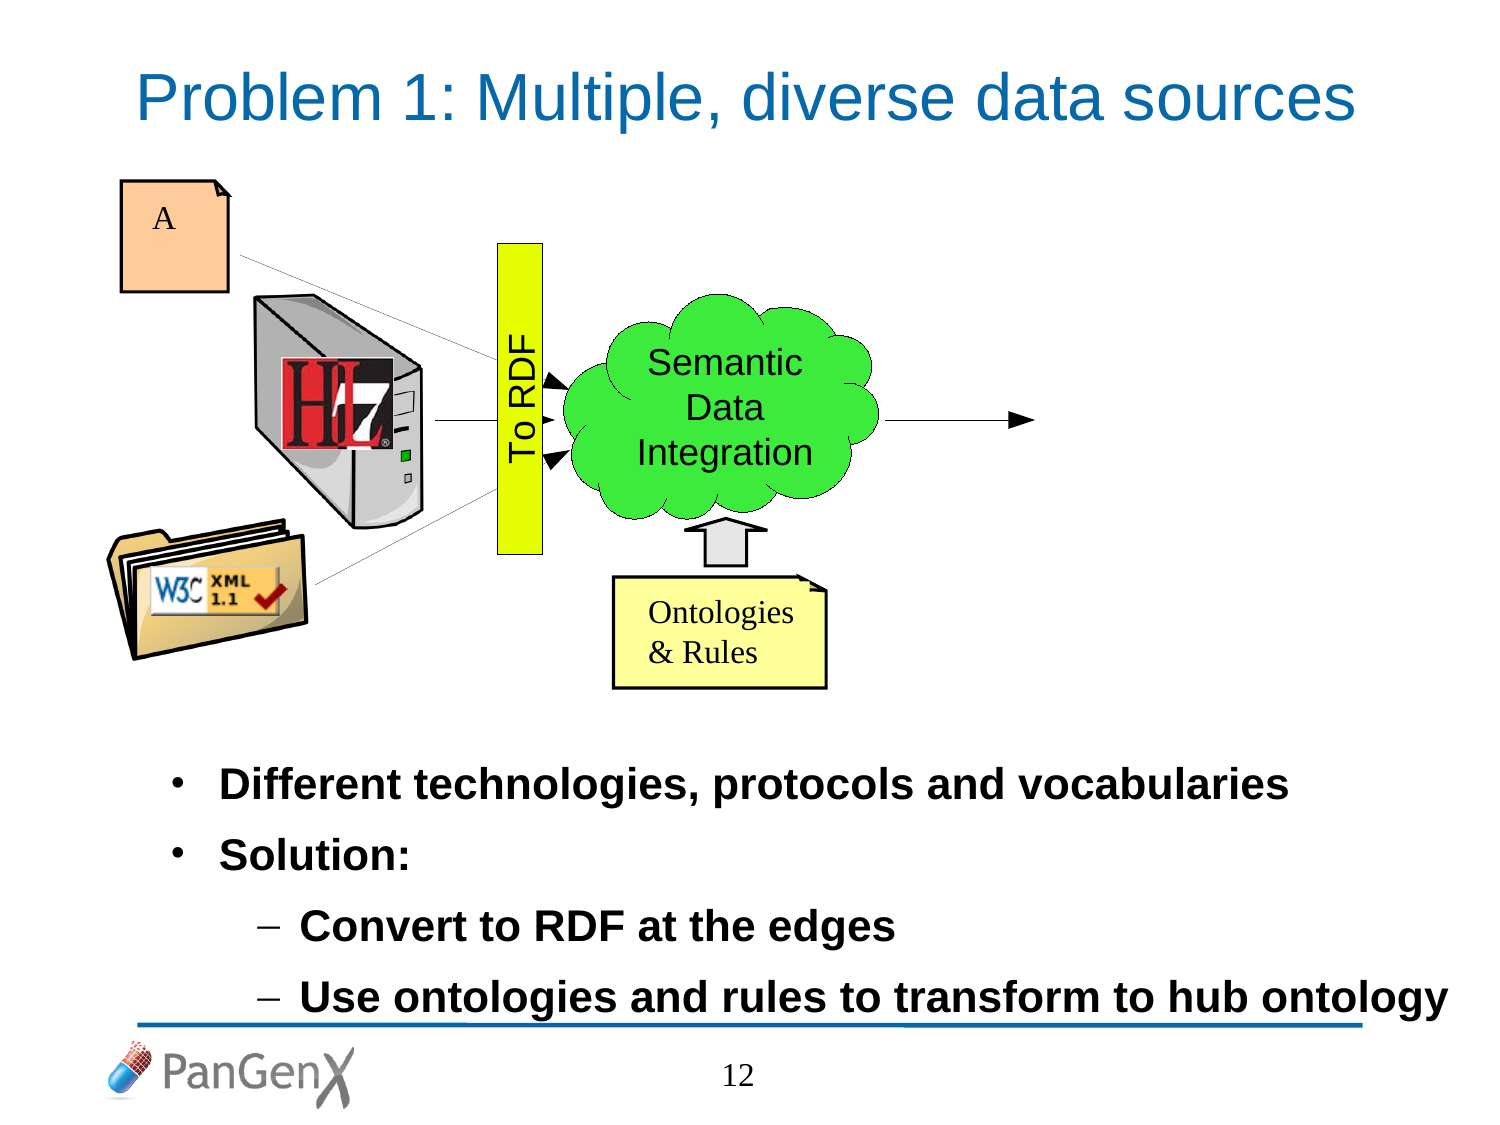

# Problem 1: Multiple, diverse data sources
A
Semantic
Data
Integration
Semantic
Data
Federation
To RDF
Ontologies
& Rules
Different technologies, protocols and vocabularies
Solution:
Convert to RDF at the edges
Use ontologies and rules to transform to hub ontology
12